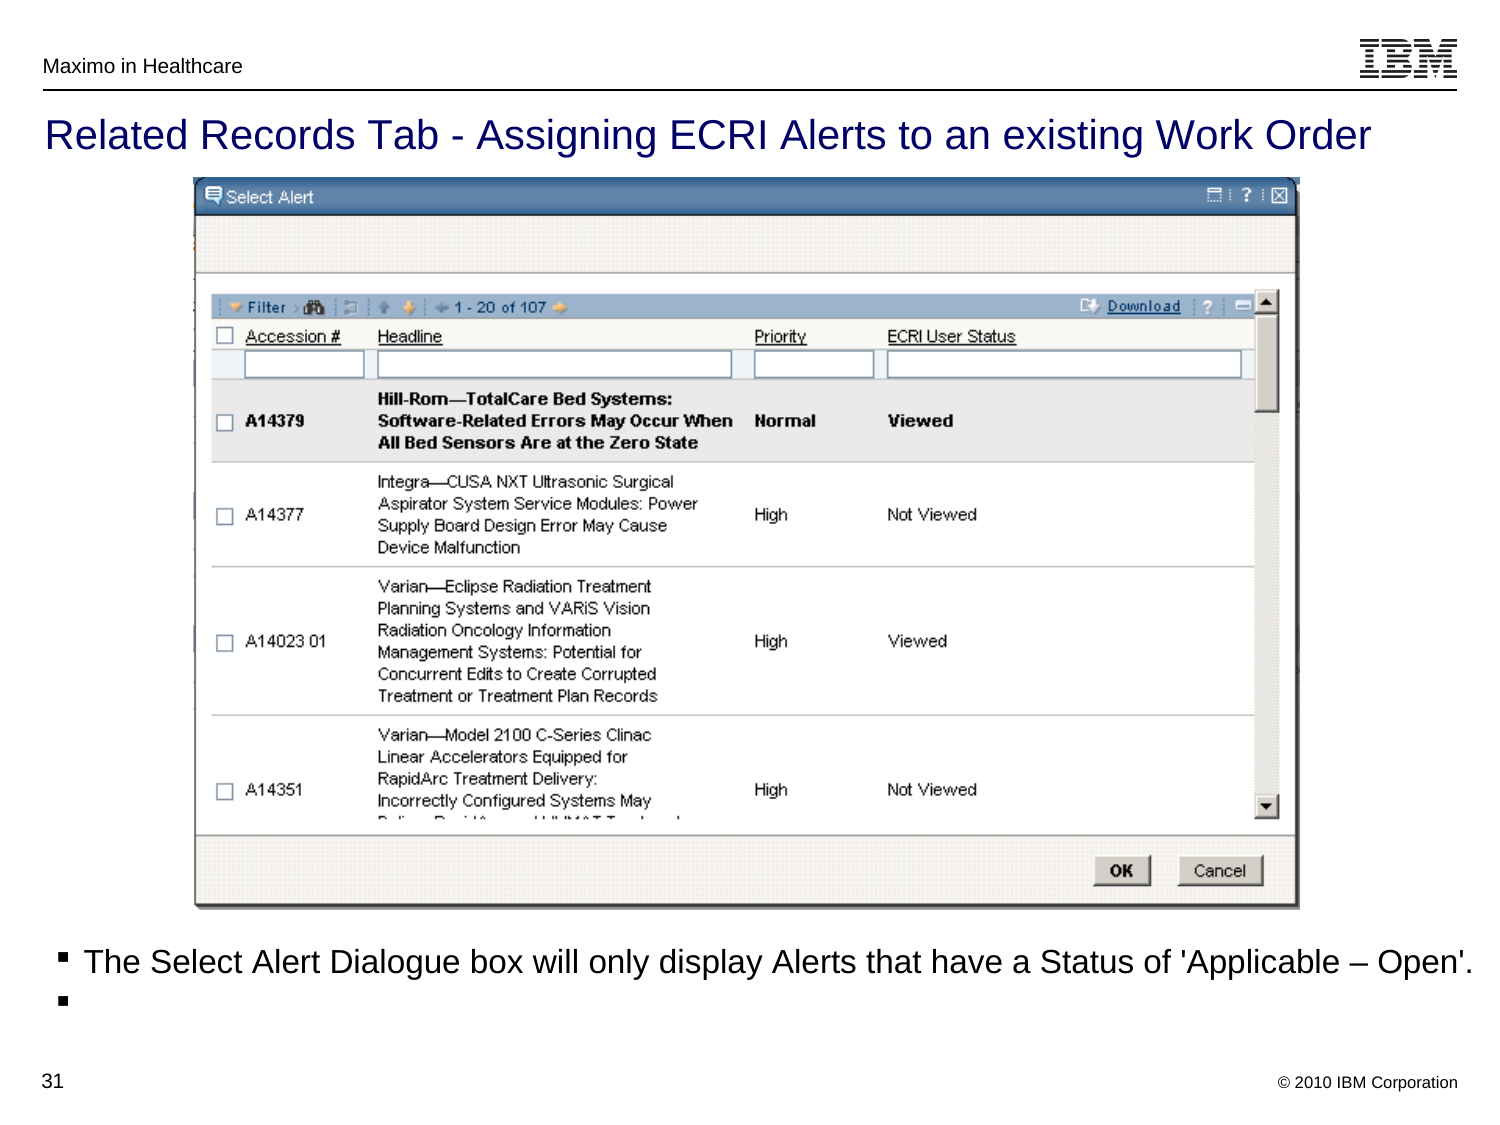

# Related Records Tab - Assigning ECRI Alerts to an existing Work Order
The Select Alert Dialogue box will only display Alerts that have a Status of 'Applicable – Open'.